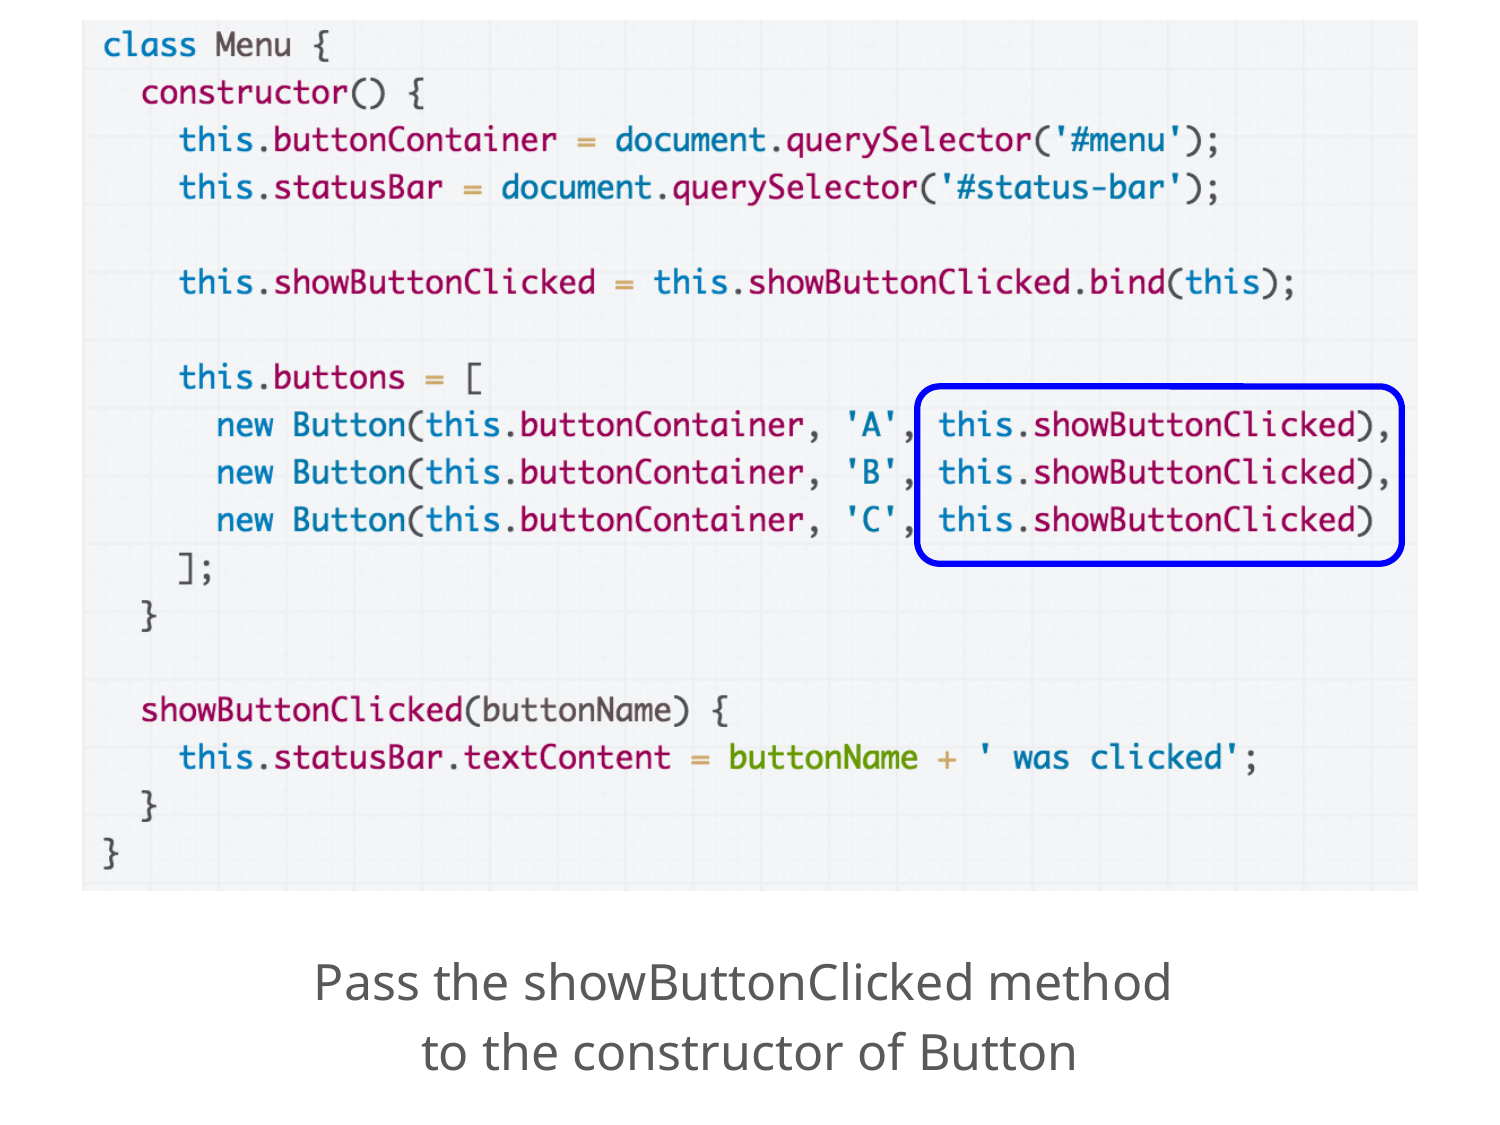

# Pass the showButtonClicked method to the constructor of Button